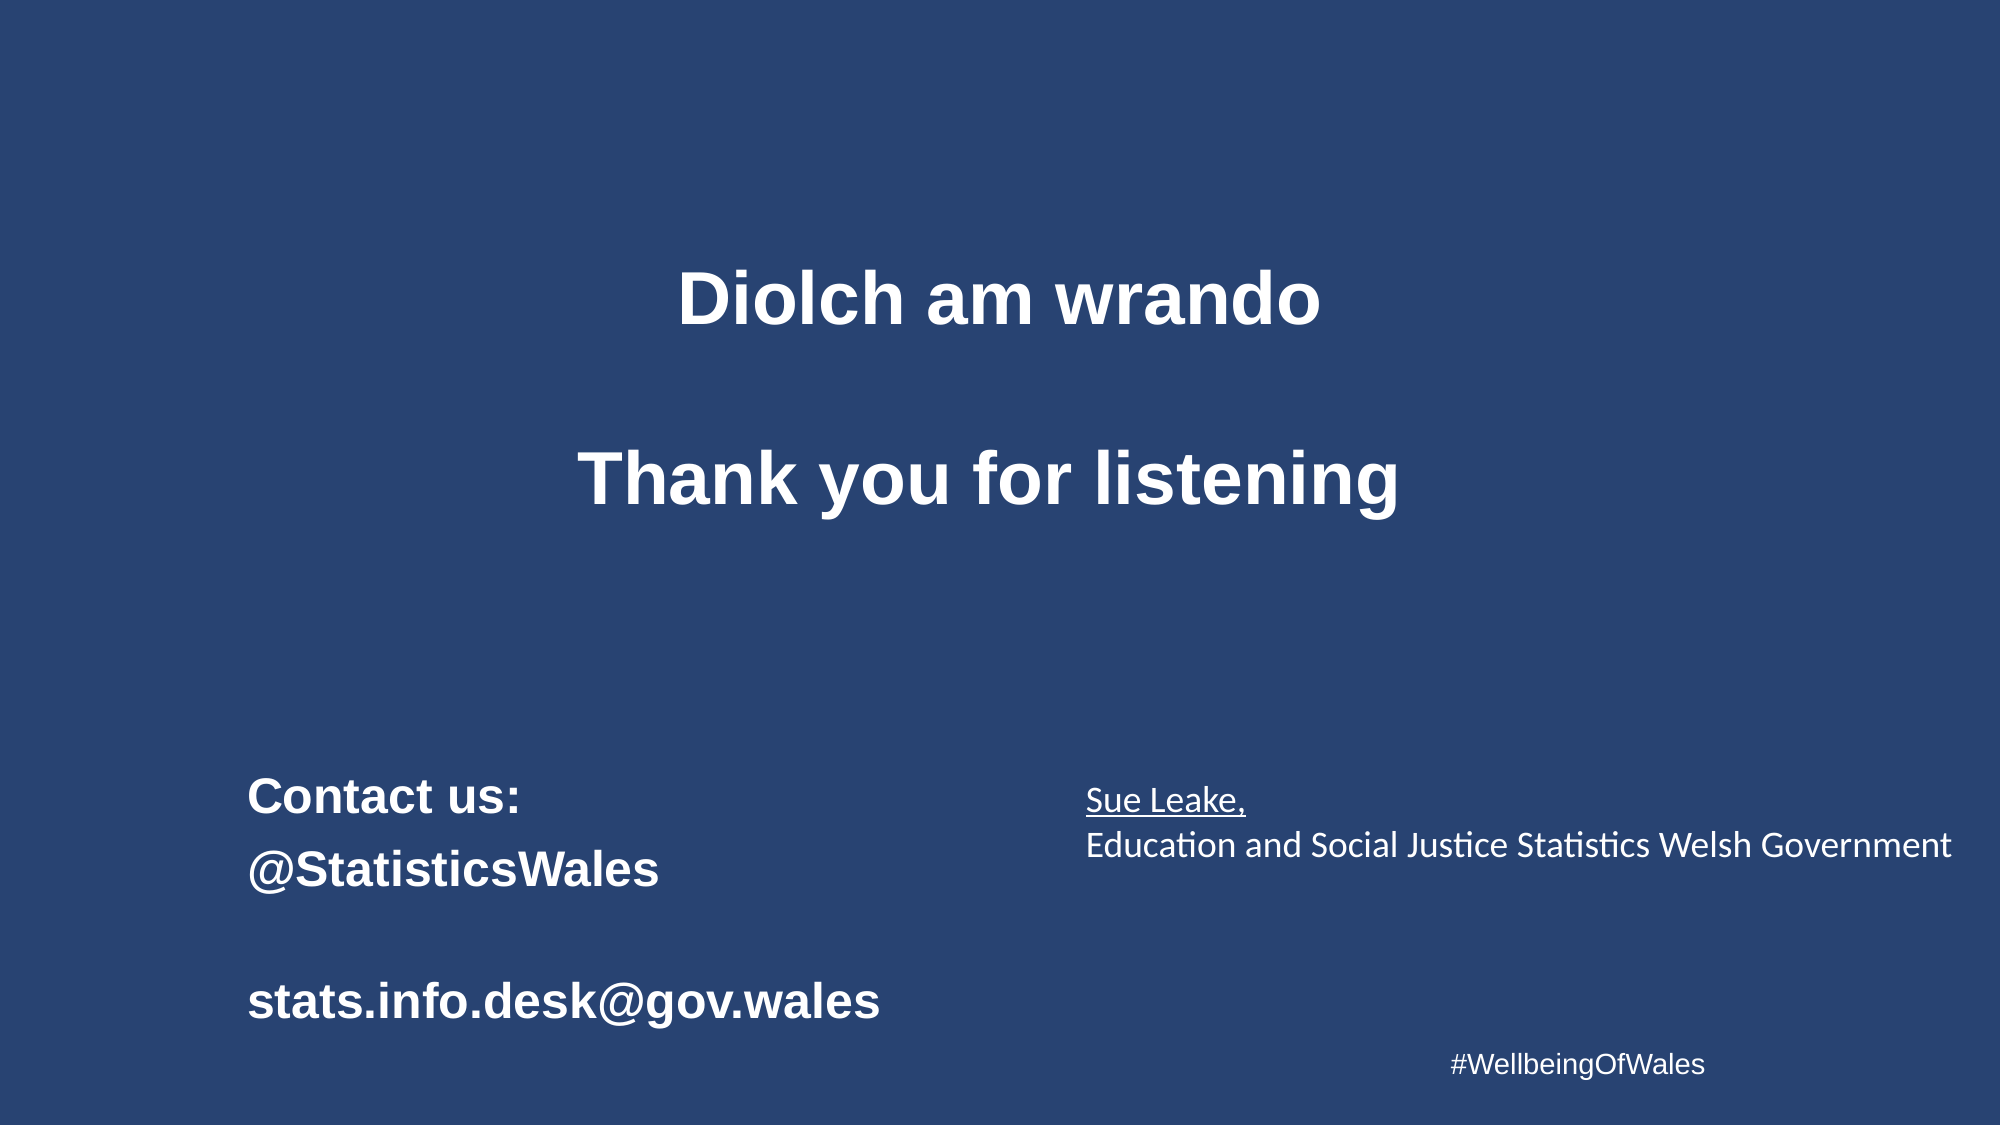

# Diolch am wrando Thank you for listening
Contact us:
@StatisticsWales
stats.info.desk@gov.wales
Sue Leake,
Education and Social Justice Statistics Welsh Government
#WellbeingOfWales